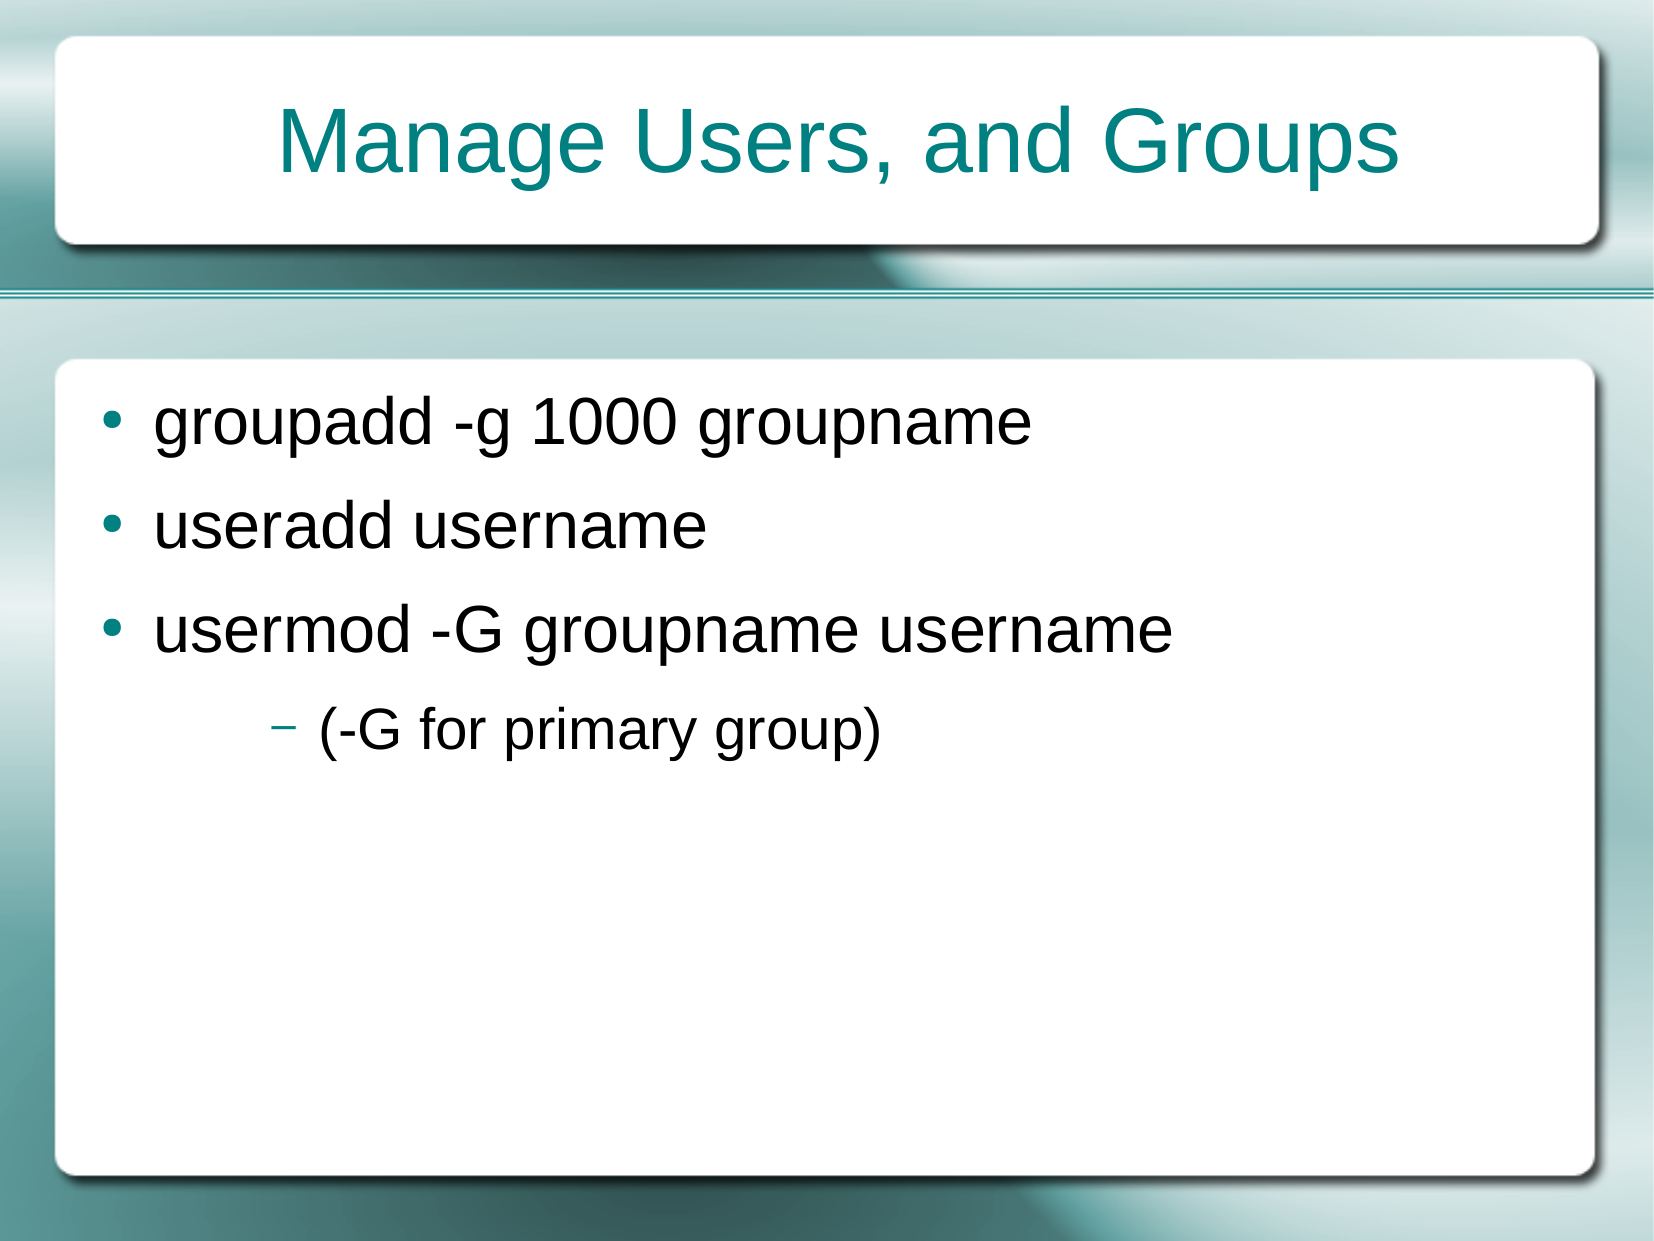

# Manage Users, and Groups
groupadd -g 1000 groupname
useradd username
usermod -G groupname username
(-G for primary group)